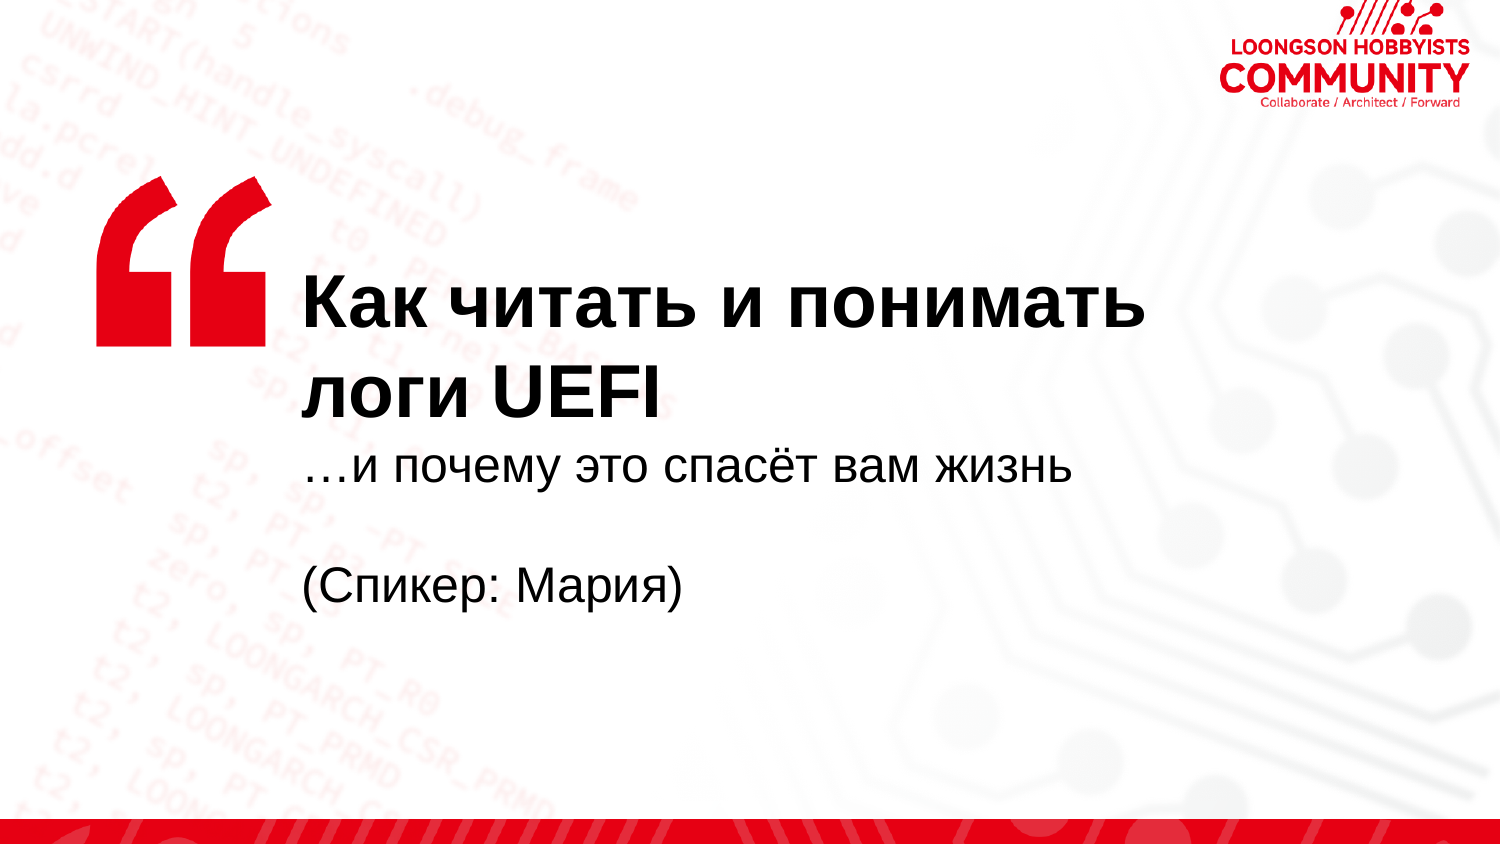

# Как читать и понимать логи UEFI …и почему это спасёт вам жизнь (Спикер: Мария)